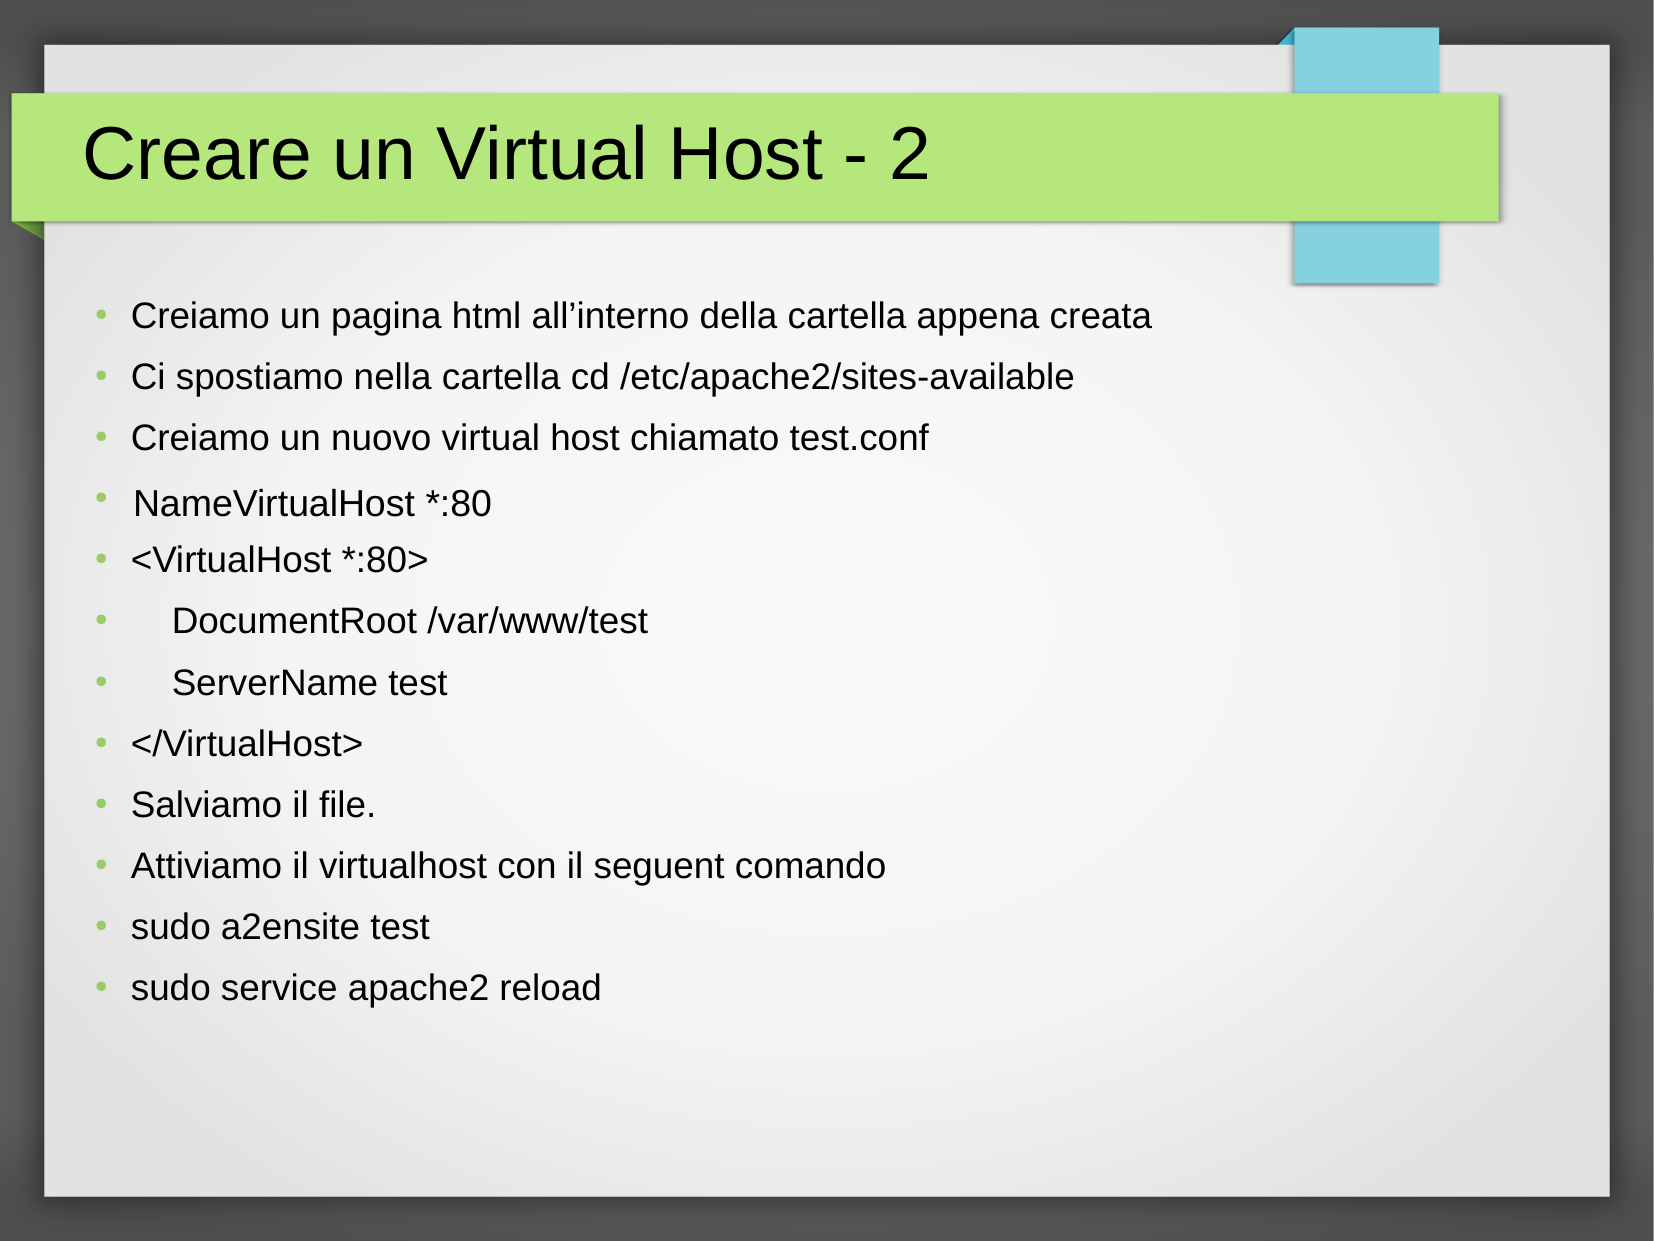

Creare un Virtual Host - 2
# Creiamo un pagina html all’interno della cartella appena creata
Ci spostiamo nella cartella cd /etc/apache2/sites-available
Creiamo un nuovo virtual host chiamato test.conf
<VirtualHost *:80>
 DocumentRoot /var/www/test
 ServerName test
</VirtualHost>
Salviamo il file.
Attiviamo il virtualhost con il seguent comando
sudo a2ensite test
sudo service apache2 reload
NameVirtualHost *:80